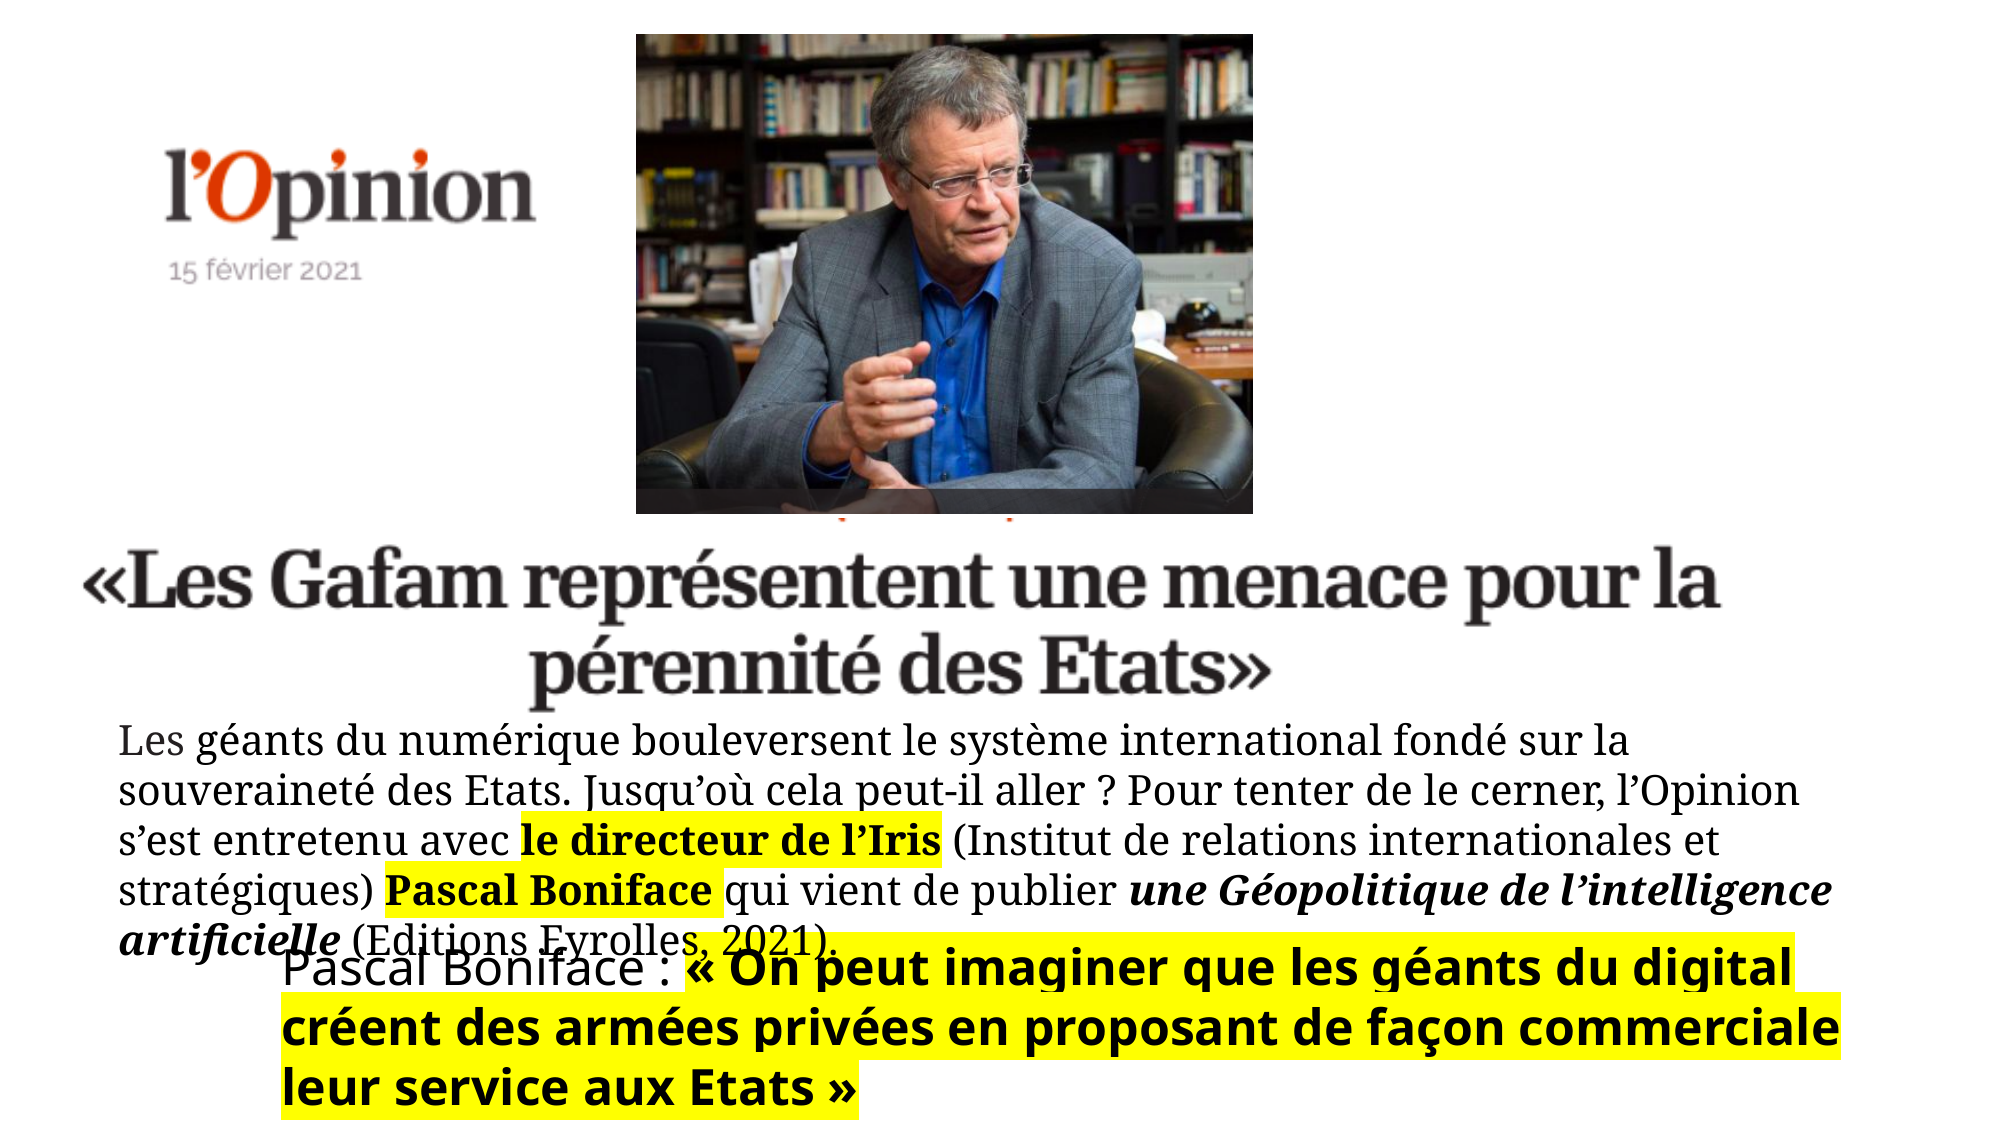

Les géants du numérique bouleversent le système international fondé sur la souveraineté des Etats. Jusqu’où cela peut-il aller ? Pour tenter de le cerner, l’Opinion s’est entretenu avec le directeur de l’Iris (Institut de relations internationales et stratégiques) Pascal Boniface qui vient de publier une Géopolitique de l’intelligence artificielle (Editions Eyrolles, 2021).
Pascal Boniface : « On peut imaginer que les géants du digital créent des armées privées en proposant de façon commerciale leur service aux Etats »